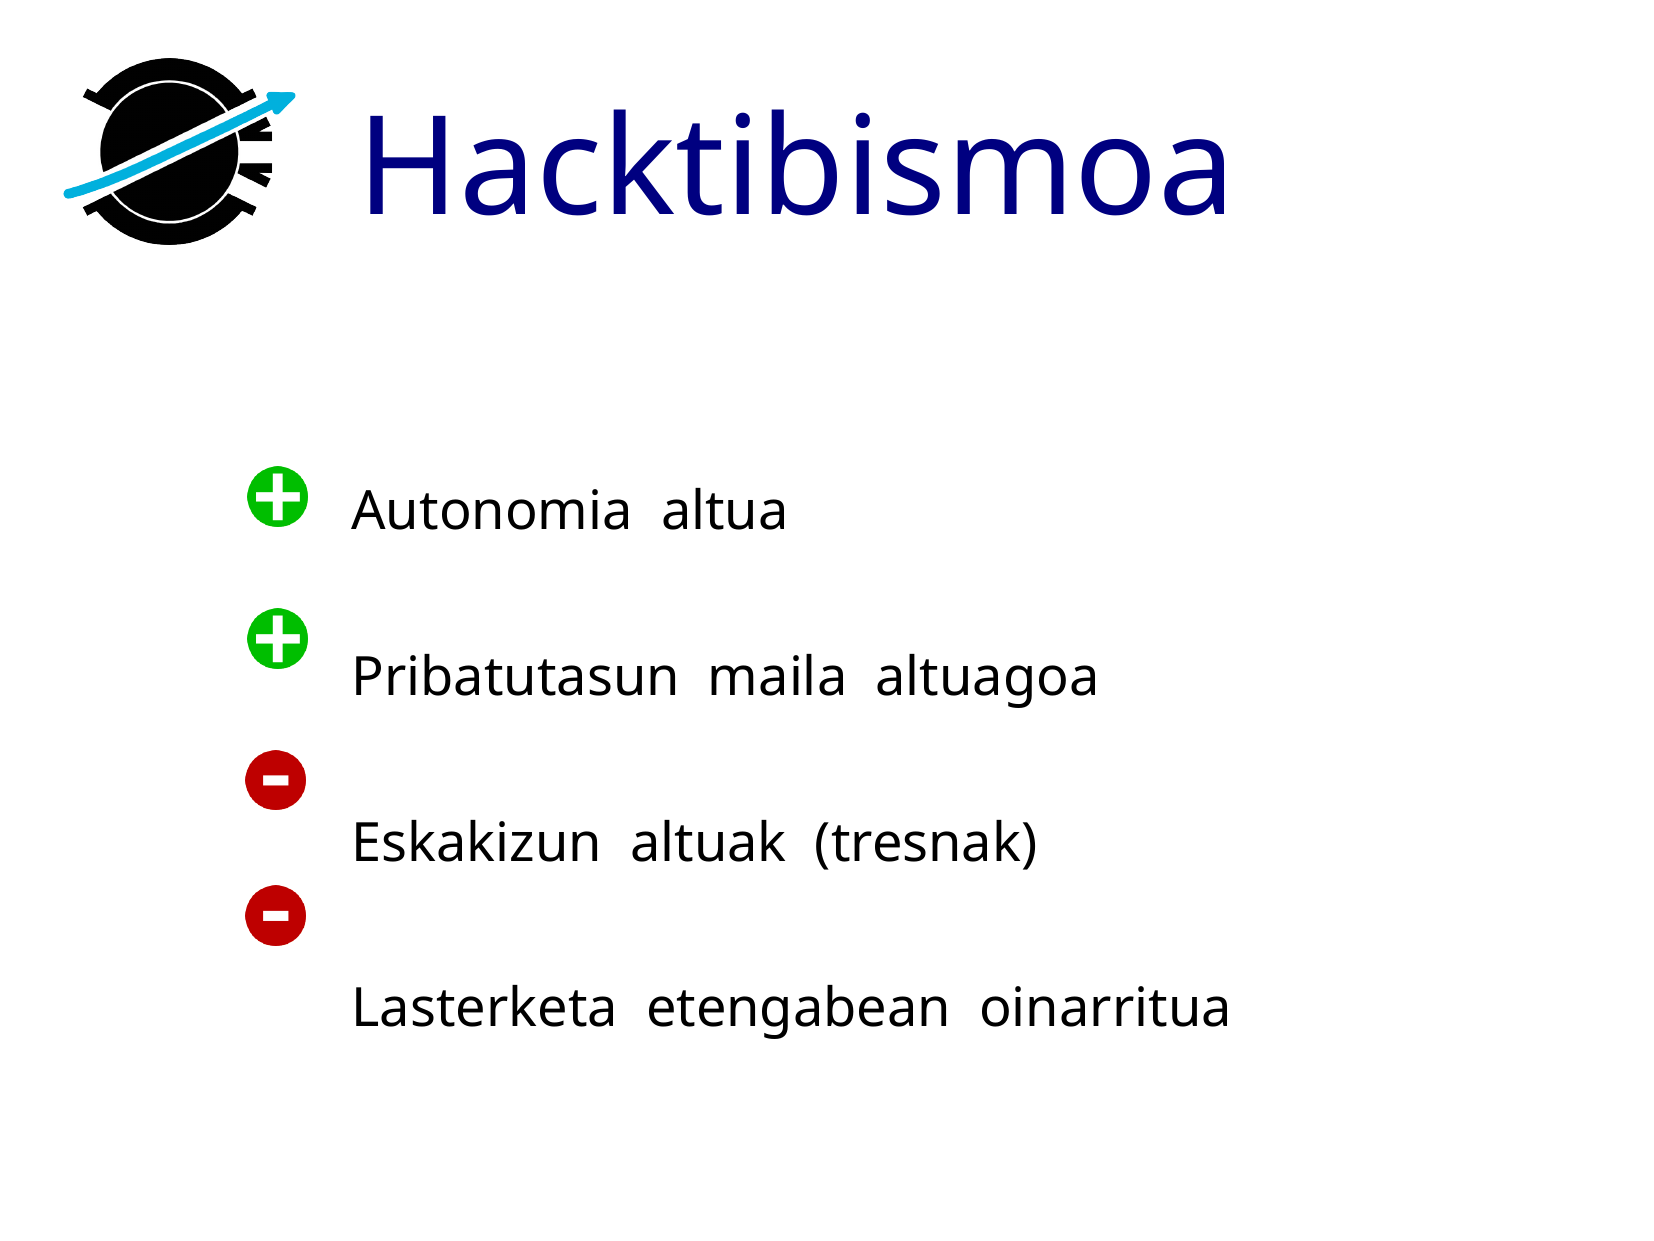

Hacktibismoa
Autonomia altua
Pribatutasun maila altuagoa
Eskakizun altuak (tresnak)
Lasterketa etengabean oinarritua